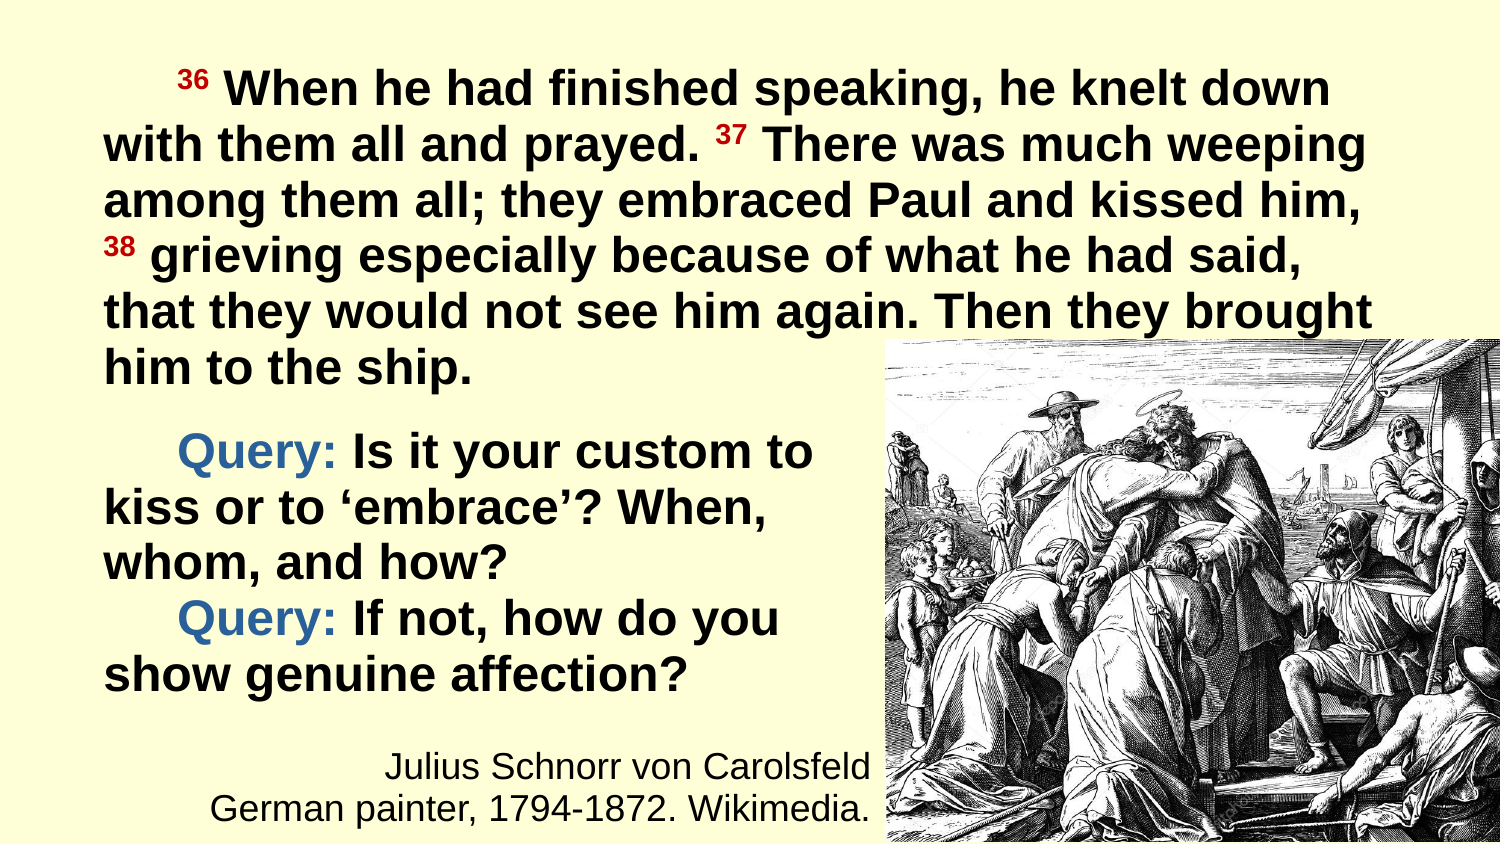

36 When he had finished speaking, he knelt down with them all and prayed. 37 There was much weeping among them all; they embraced Paul and kissed him, 38 grieving especially because of what he had said, that they would not see him again. Then they brought him to the ship.
	Query: Is it your custom to kiss or to ‘embrace’? When, whom, and how?
	Query: If not, how do you show genuine affection?
Julius Schnorr von Carolsfeld
German painter, 1794-1872. Wikimedia.